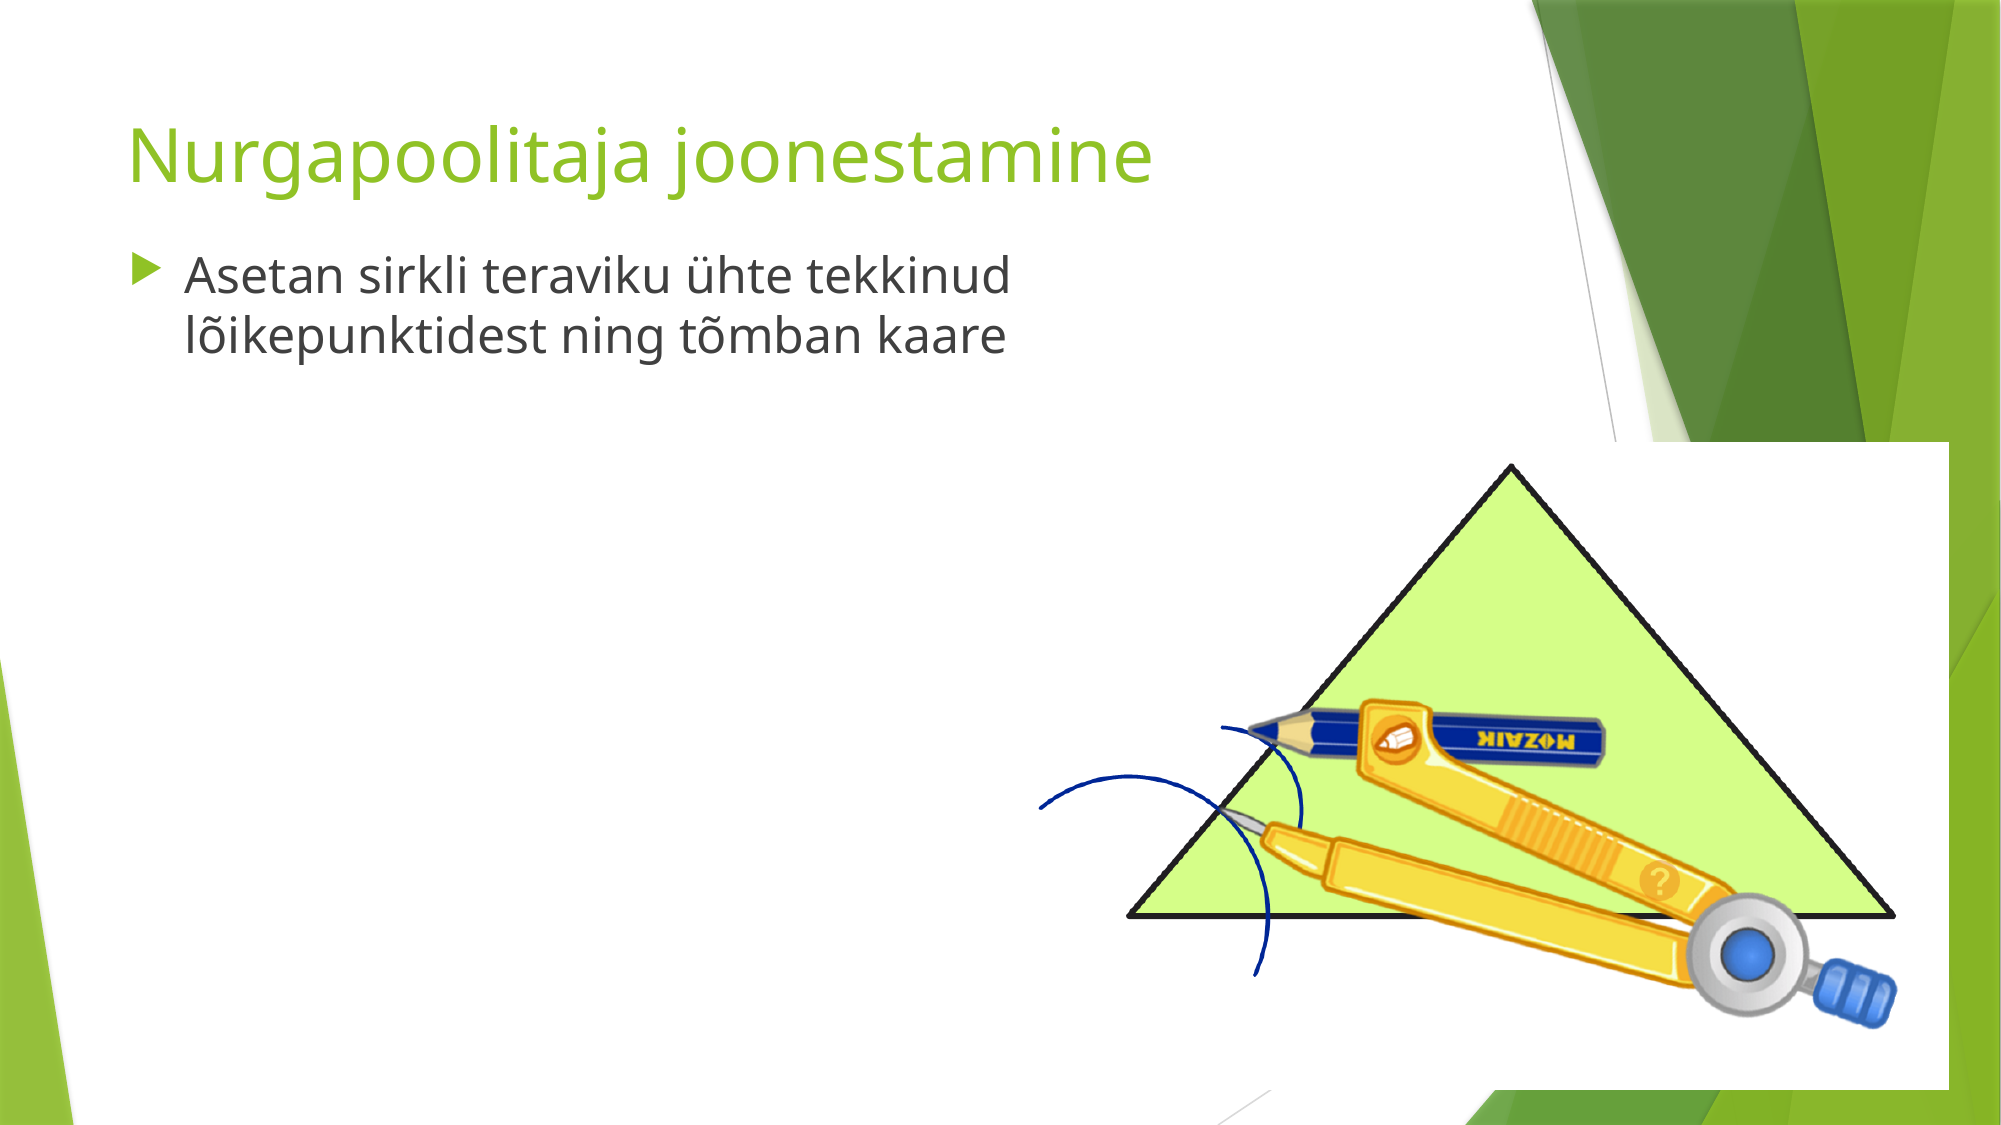

# Nurgapoolitaja joonestamine
Asetan sirkli teraviku ühte tekkinud lõikepunktidest ning tõmban kaare